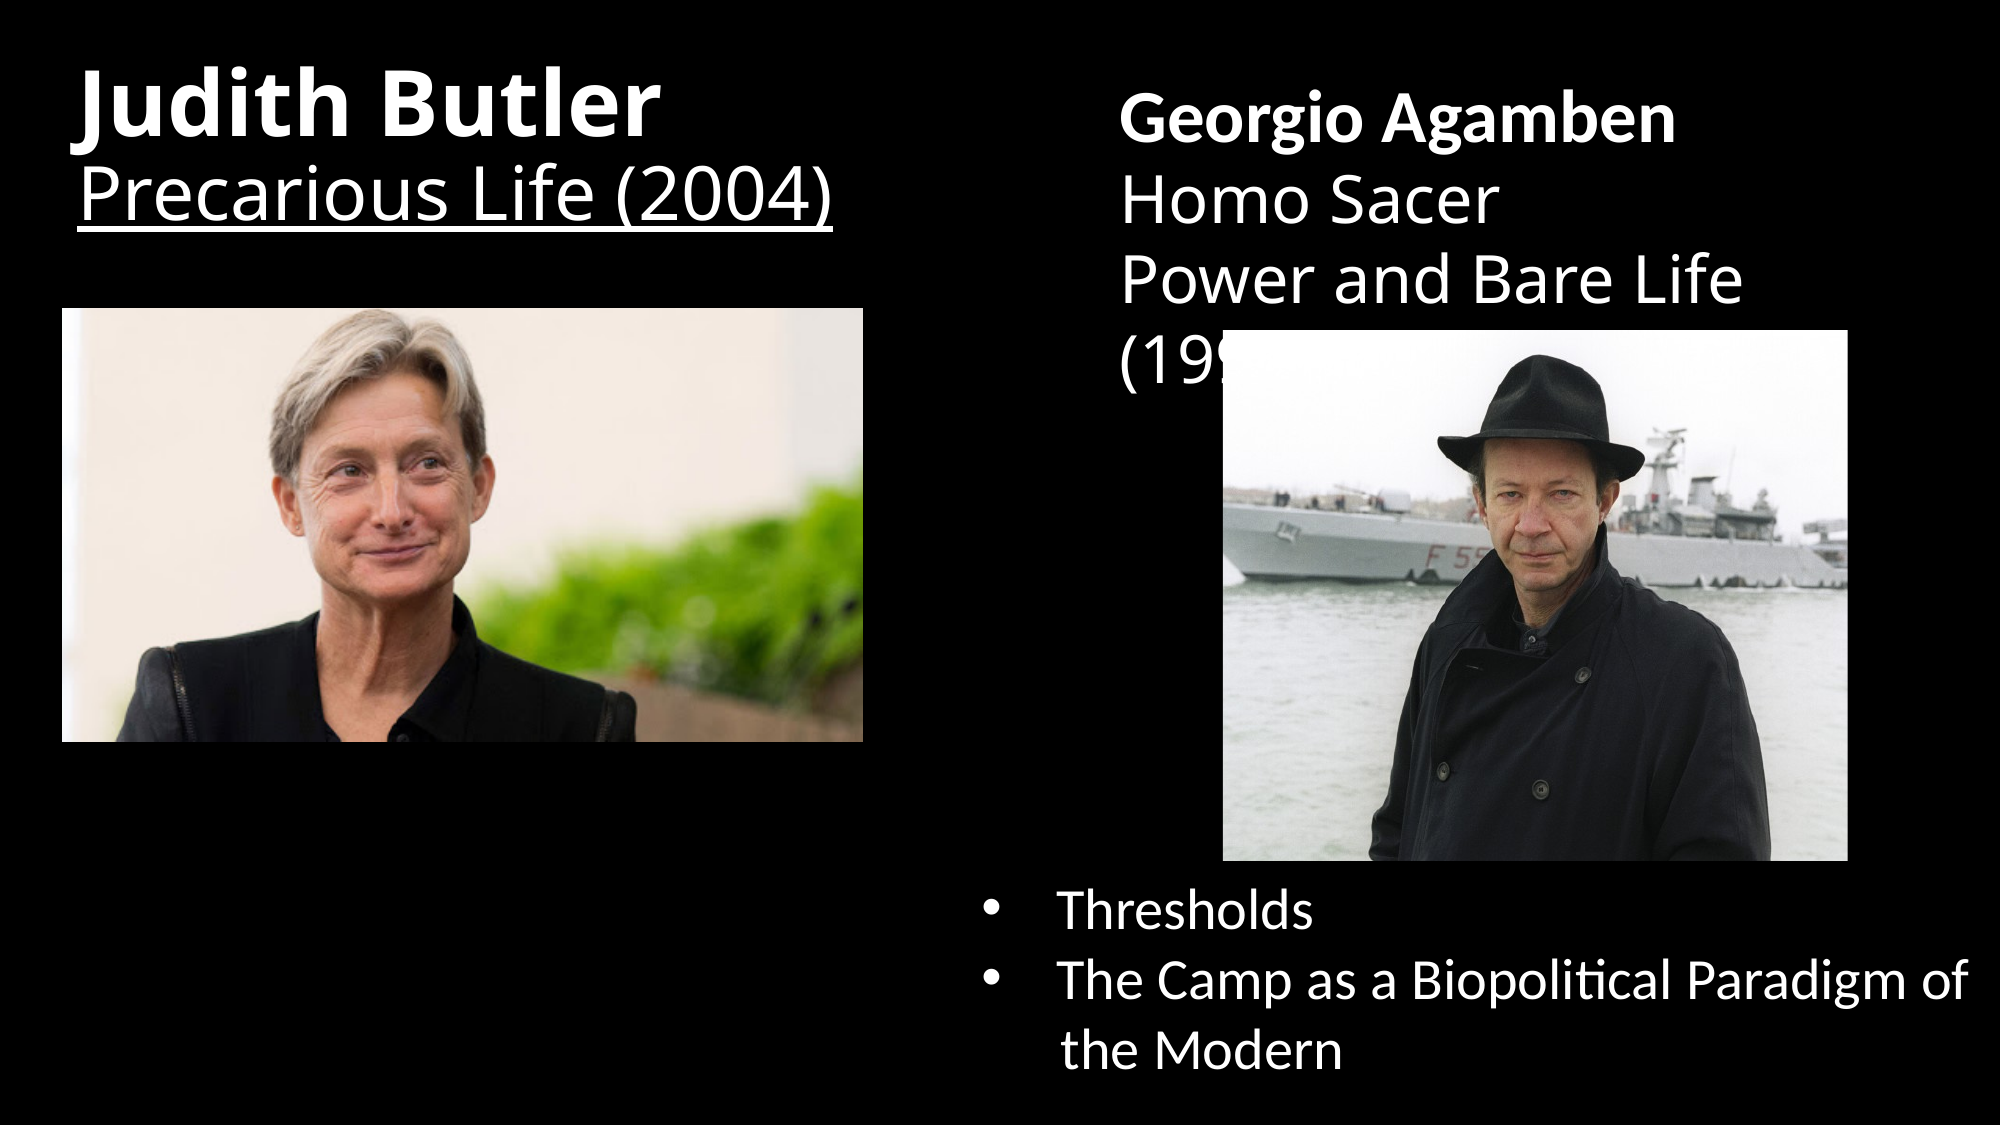

# Judith Butler Precarious Life (2004)
Georgio Agamben
Homo Sacer Sovereign Power and Bare Life (1995)
Thresholds
The Camp as a Biopolitical Paradigm of
 the Modern